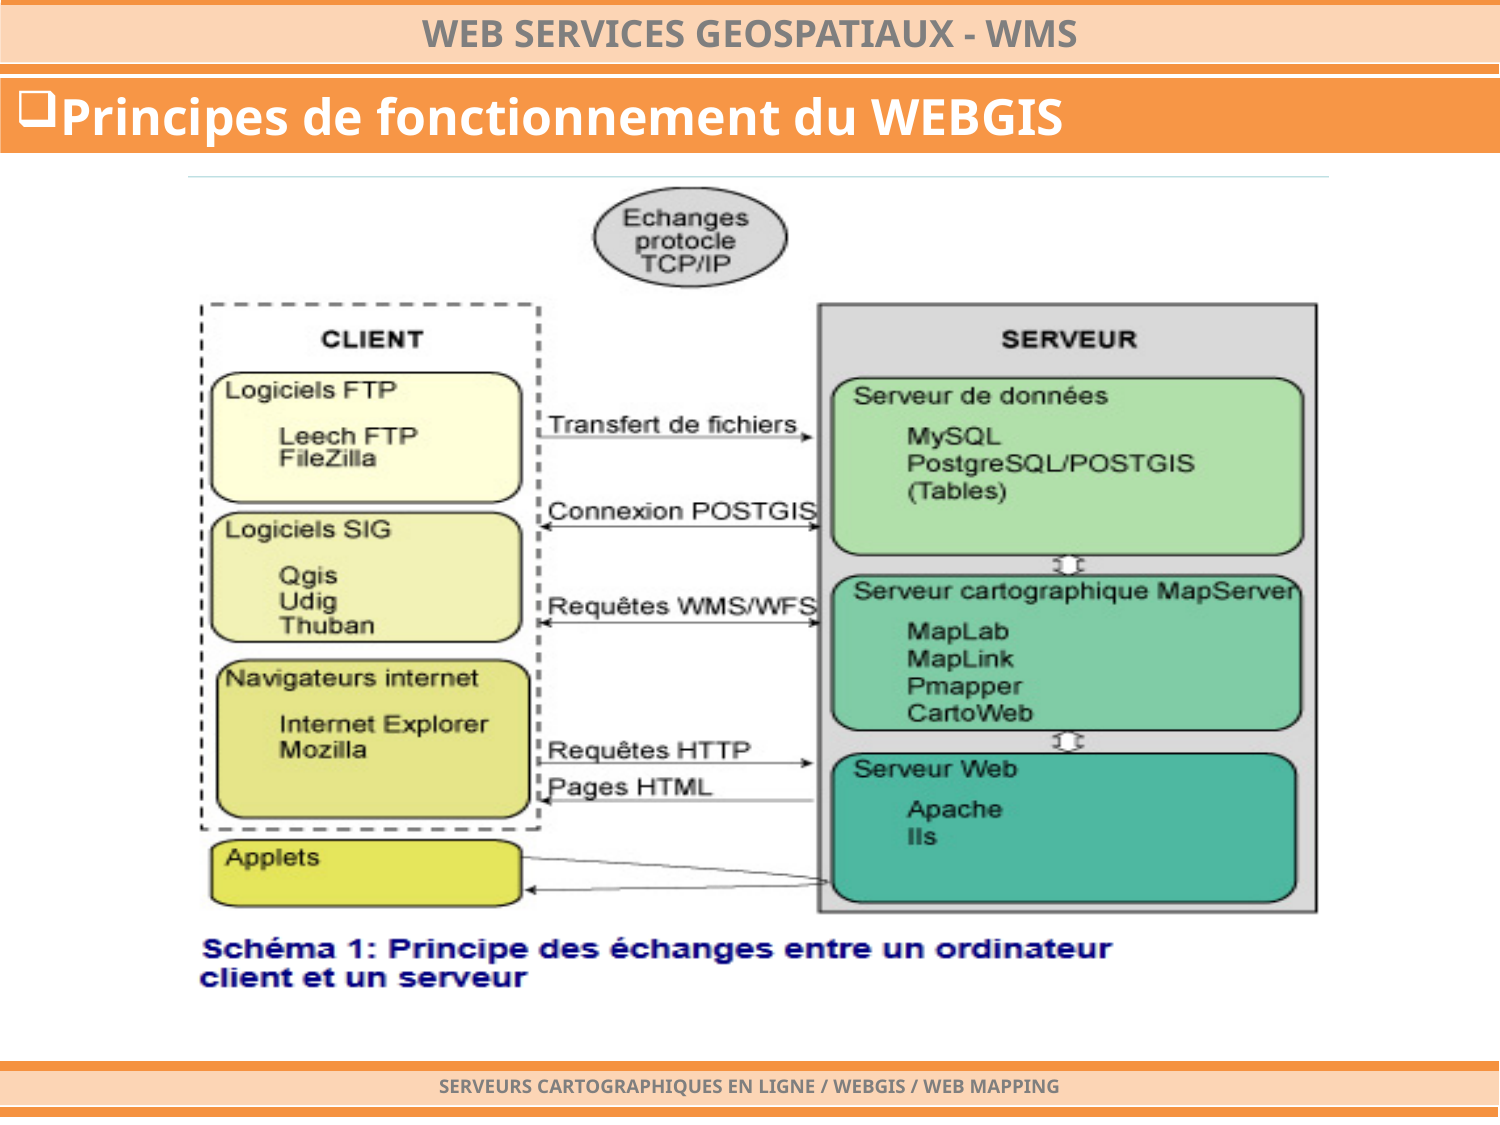

WEB SERVICES GEOSPATIAUX - WMS
Principes de fonctionnement du WEBGIS
SERVEURS CARTOGRAPHIQUES EN LIGNE / WEBGIS / WEB MAPPING